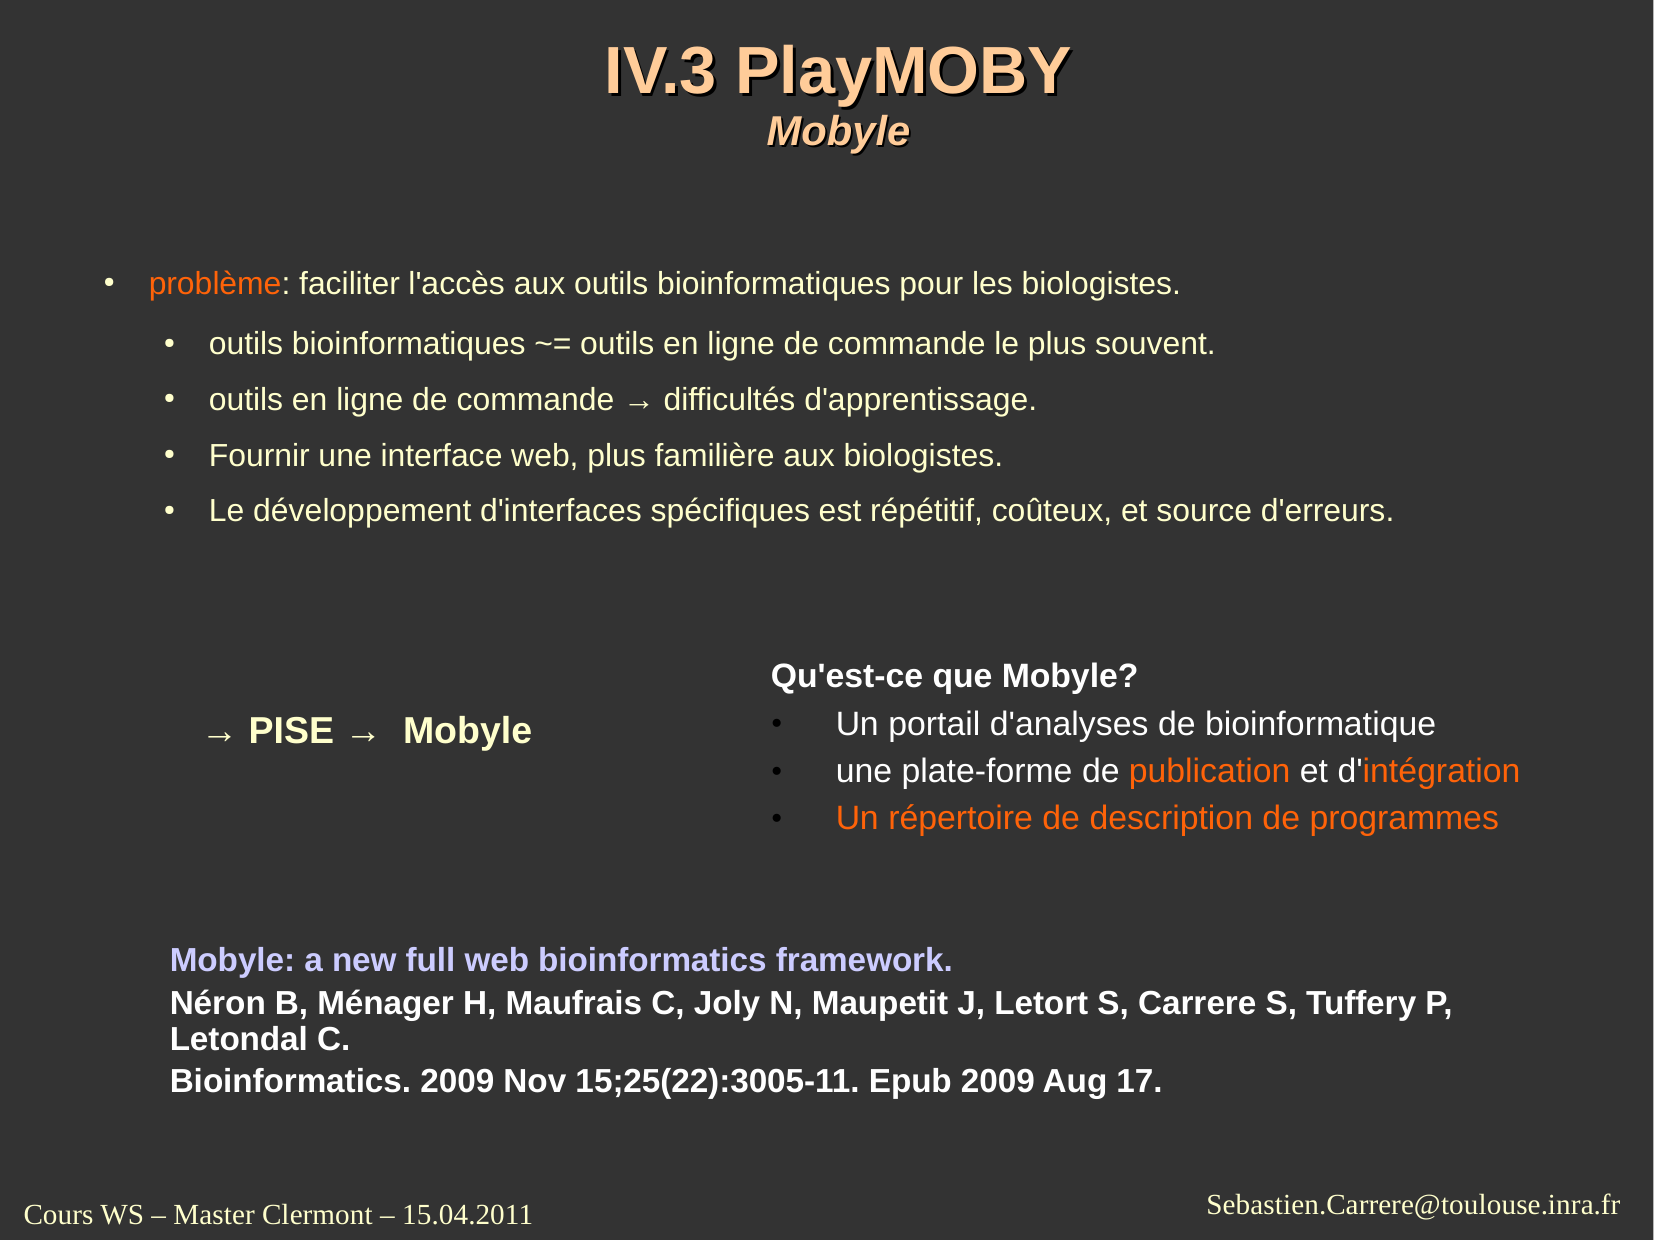

IV.3 PlayMOBY
Mobyle
# problème: faciliter l'accès aux outils bioinformatiques pour les biologistes.
outils bioinformatiques ~= outils en ligne de commande le plus souvent.
outils en ligne de commande → difficultés d'apprentissage.
Fournir une interface web, plus familière aux biologistes.
Le développement d'interfaces spécifiques est répétitif, coûteux, et source d'erreurs.
Qu'est-ce que Mobyle?
Un portail d'analyses de bioinformatique
une plate-forme de publication et d'intégration
Un répertoire de description de programmes
→ PISE → Mobyle
Mobyle: a new full web bioinformatics framework.
Néron B, Ménager H, Maufrais C, Joly N, Maupetit J, Letort S, Carrere S, Tuffery P, Letondal C.
Bioinformatics. 2009 Nov 15;25(22):3005-11. Epub 2009 Aug 17.